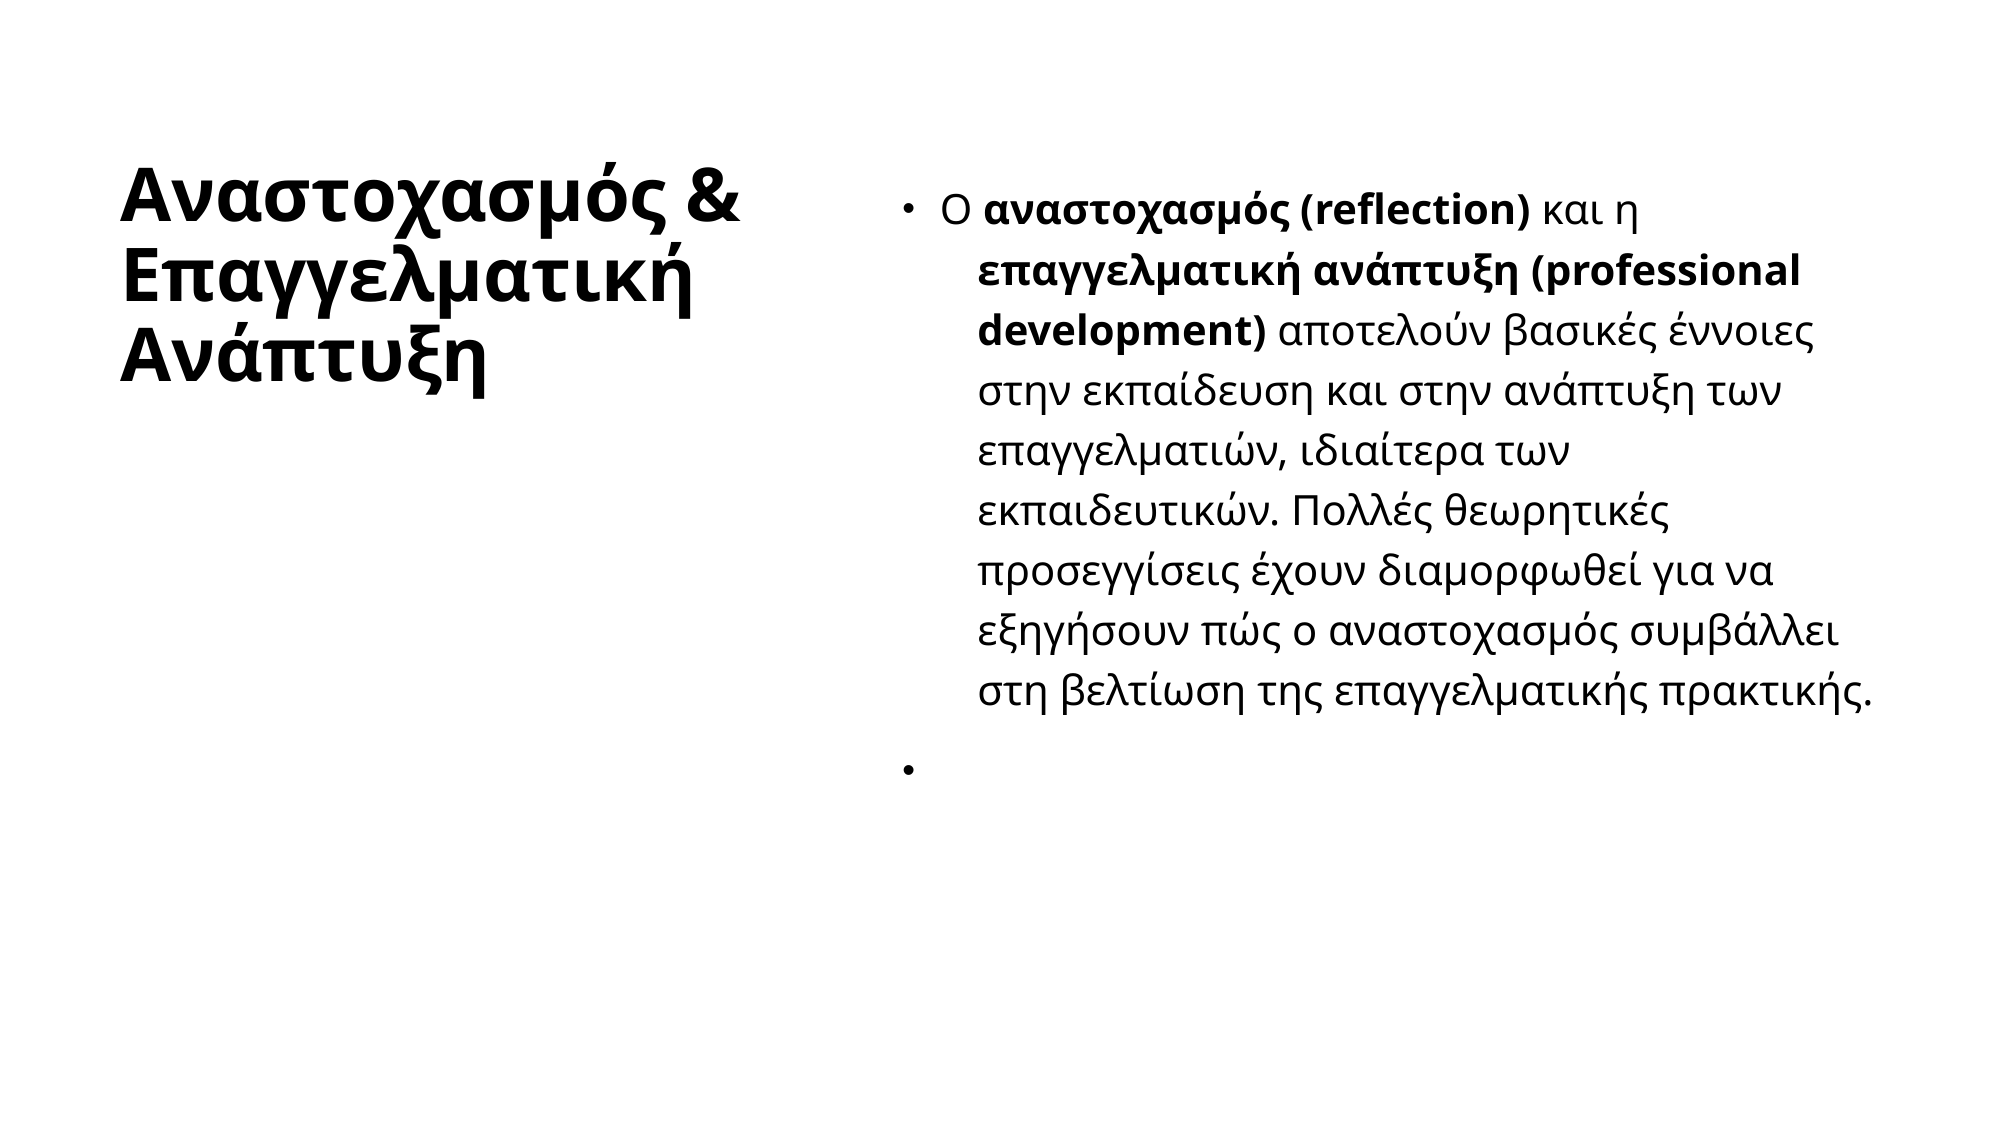

# Αναστοχασμός & Επαγγελματική Ανάπτυξη
Ο αναστοχασμός (reflection) και η επαγγελματική ανάπτυξη (professional development) αποτελούν βασικές έννοιες στην εκπαίδευση και στην ανάπτυξη των επαγγελματιών, ιδιαίτερα των εκπαιδευτικών. Πολλές θεωρητικές προσεγγίσεις έχουν διαμορφωθεί για να εξηγήσουν πώς ο αναστοχασμός συμβάλλει στη βελτίωση της επαγγελματικής πρακτικής.